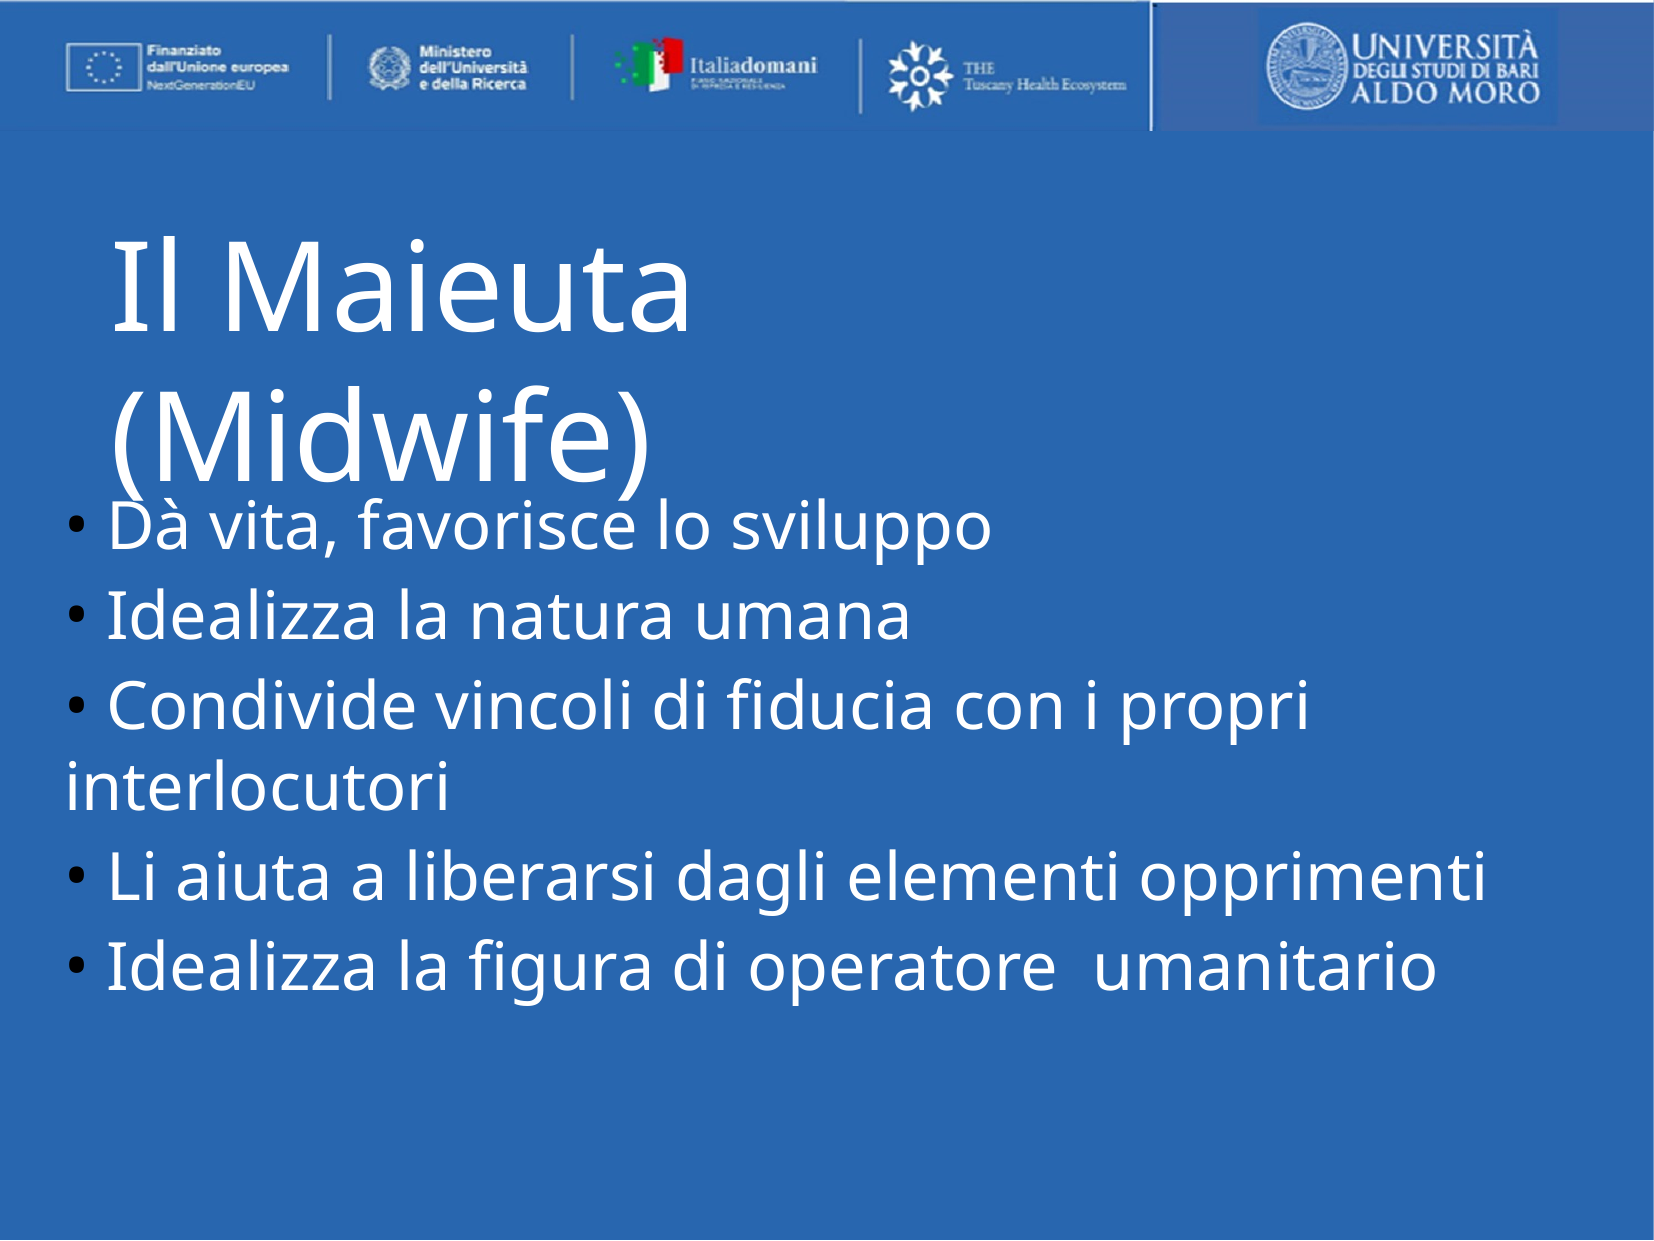

Il Maieuta (Midwife)
 Dà vita, favorisce lo sviluppo
 Idealizza la natura umana
 Condivide vincoli di fiducia con i propri interlocutori
 Li aiuta a liberarsi dagli elementi opprimenti
 Idealizza la figura di operatore umanitario